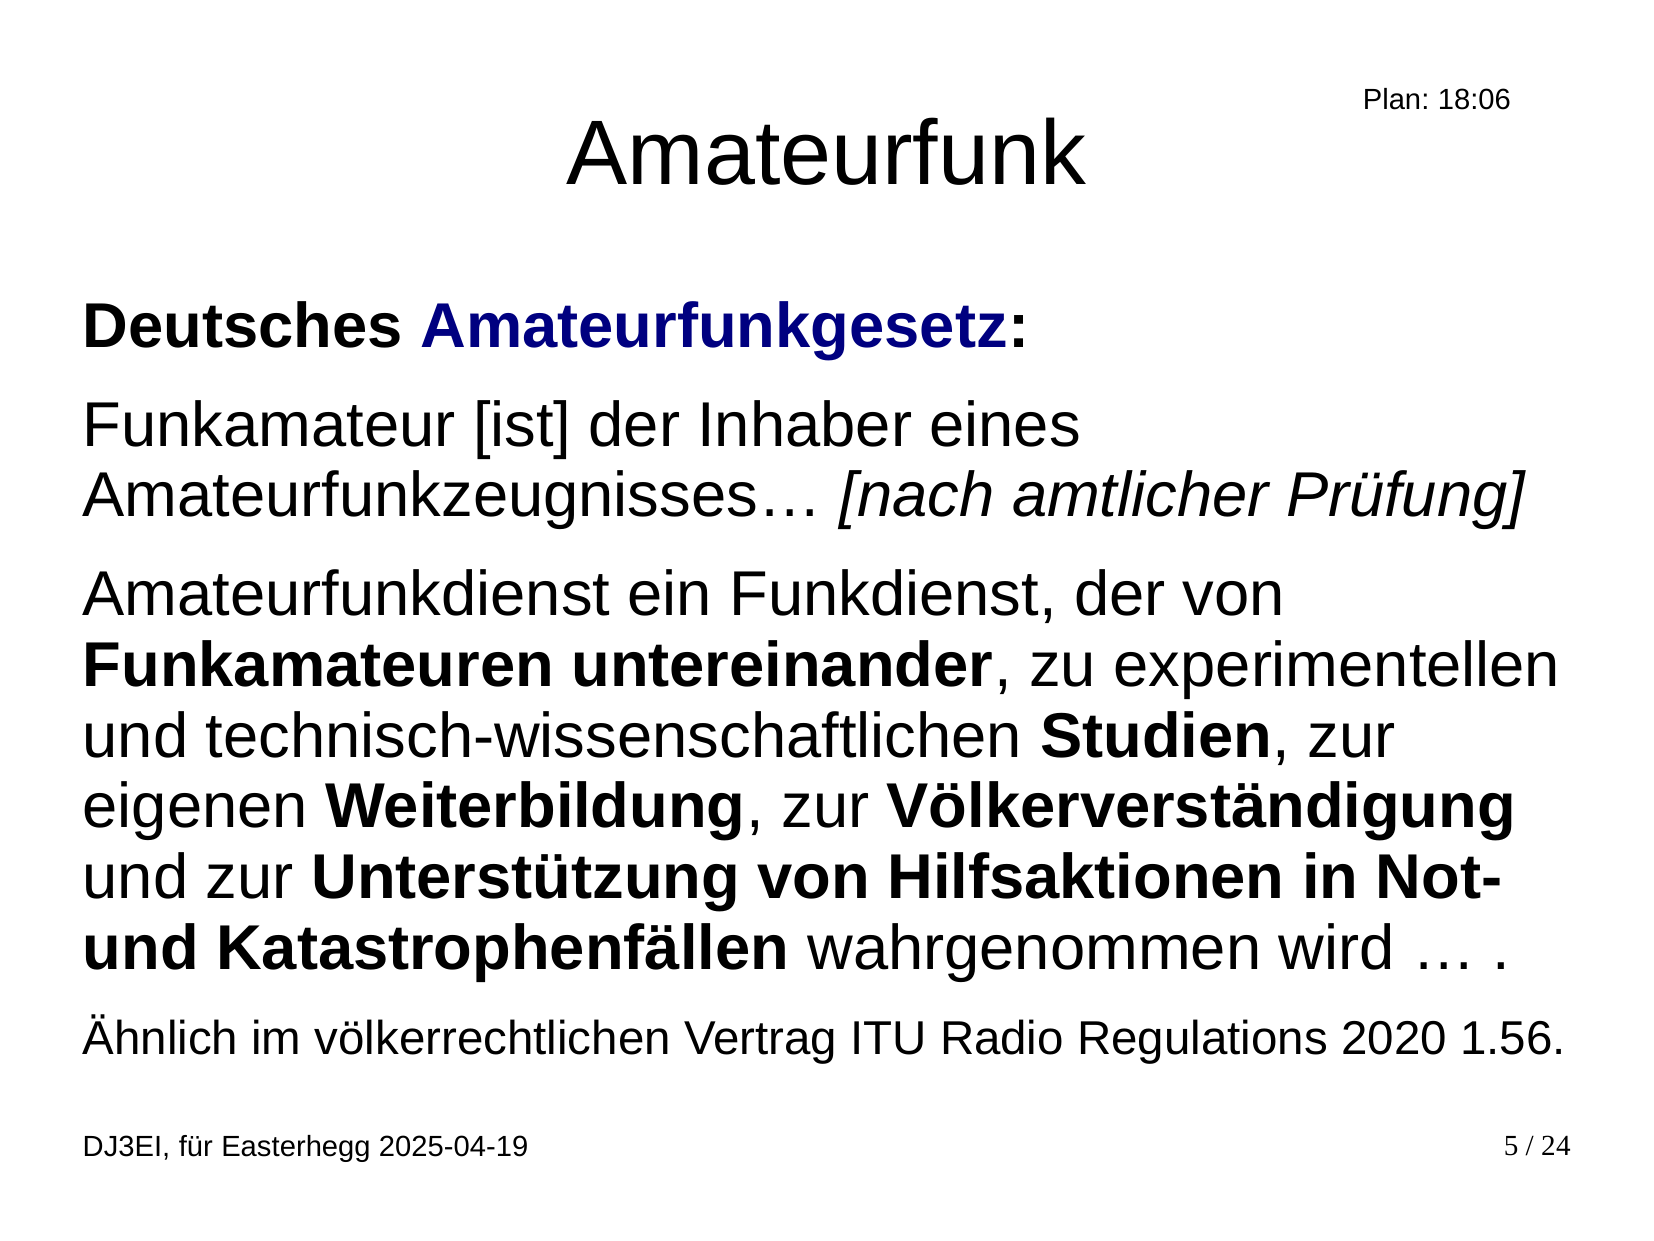

# Amateurfunk
Plan: 18:06
Deutsches Amateurfunkgesetz:
Funkamateur [ist] der Inhaber eines Amateurfunkzeugnisses… [nach amtlicher Prüfung]
Amateurfunkdienst ein Funkdienst, der von Funkamateuren untereinander, zu experimentellen und technisch-wissenschaftlichen Studien, zur eigenen Weiterbildung, zur Völkerverständigung und zur Unterstützung von Hilfsaktionen in Not- und Katastrophenfällen wahrgenommen wird … .
Ähnlich im völkerrechtlichen Vertrag ITU Radio Regulations 2020 1.56.
5